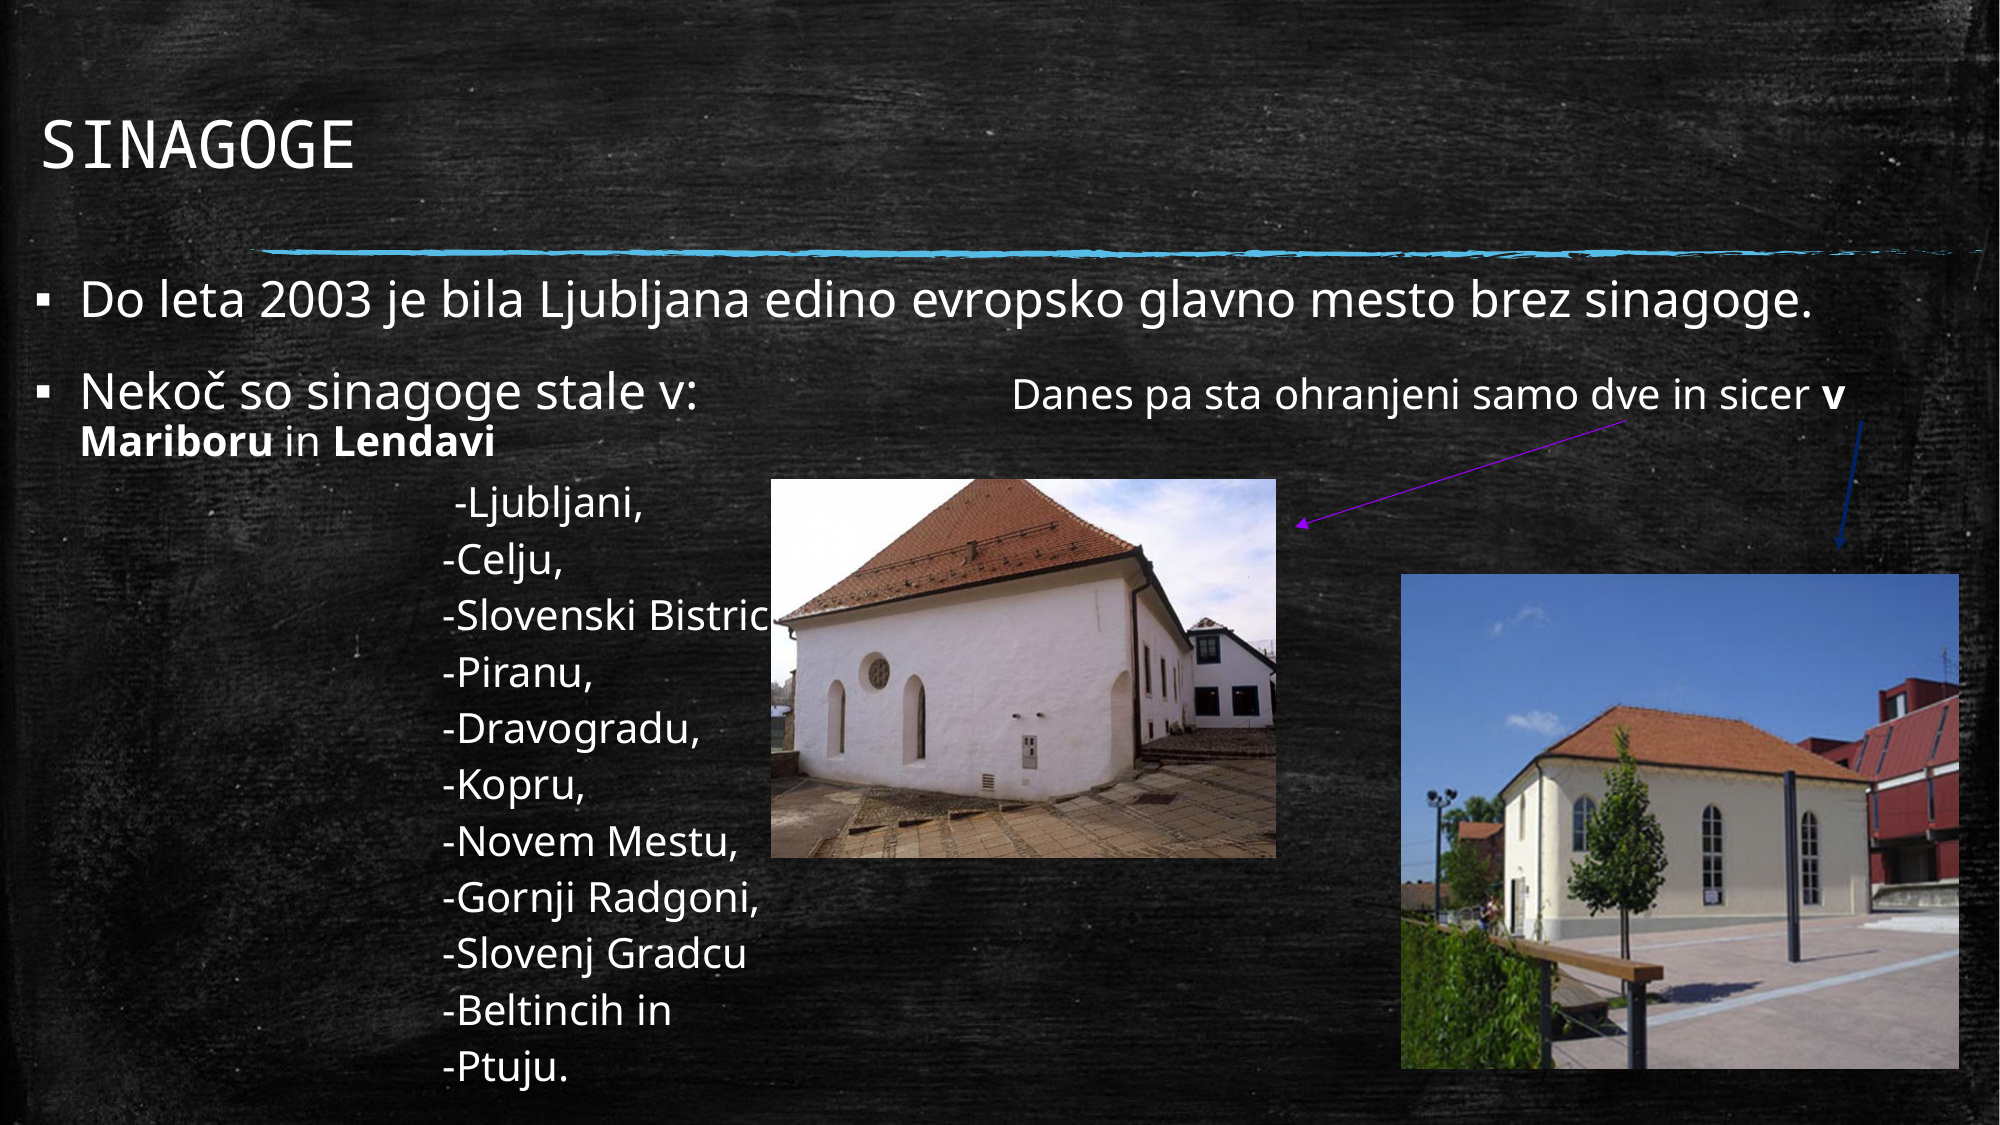

# SINAGOGE
Do leta 2003 je bila Ljubljana edino evropsko glavno mesto brez sinagoge.
Nekoč so sinagoge stale v: Danes pa sta ohranjeni samo dve in sicer v Mariboru in Lendavi
 -Ljubljani,
 -Celju,
 -Slovenski Bistrici,
 -Piranu,
 -Dravogradu,
 -Kopru,
 -Novem Mestu,
 -Gornji Radgoni,
 -Slovenj Gradcu
 -Beltincih in
 -Ptuju.